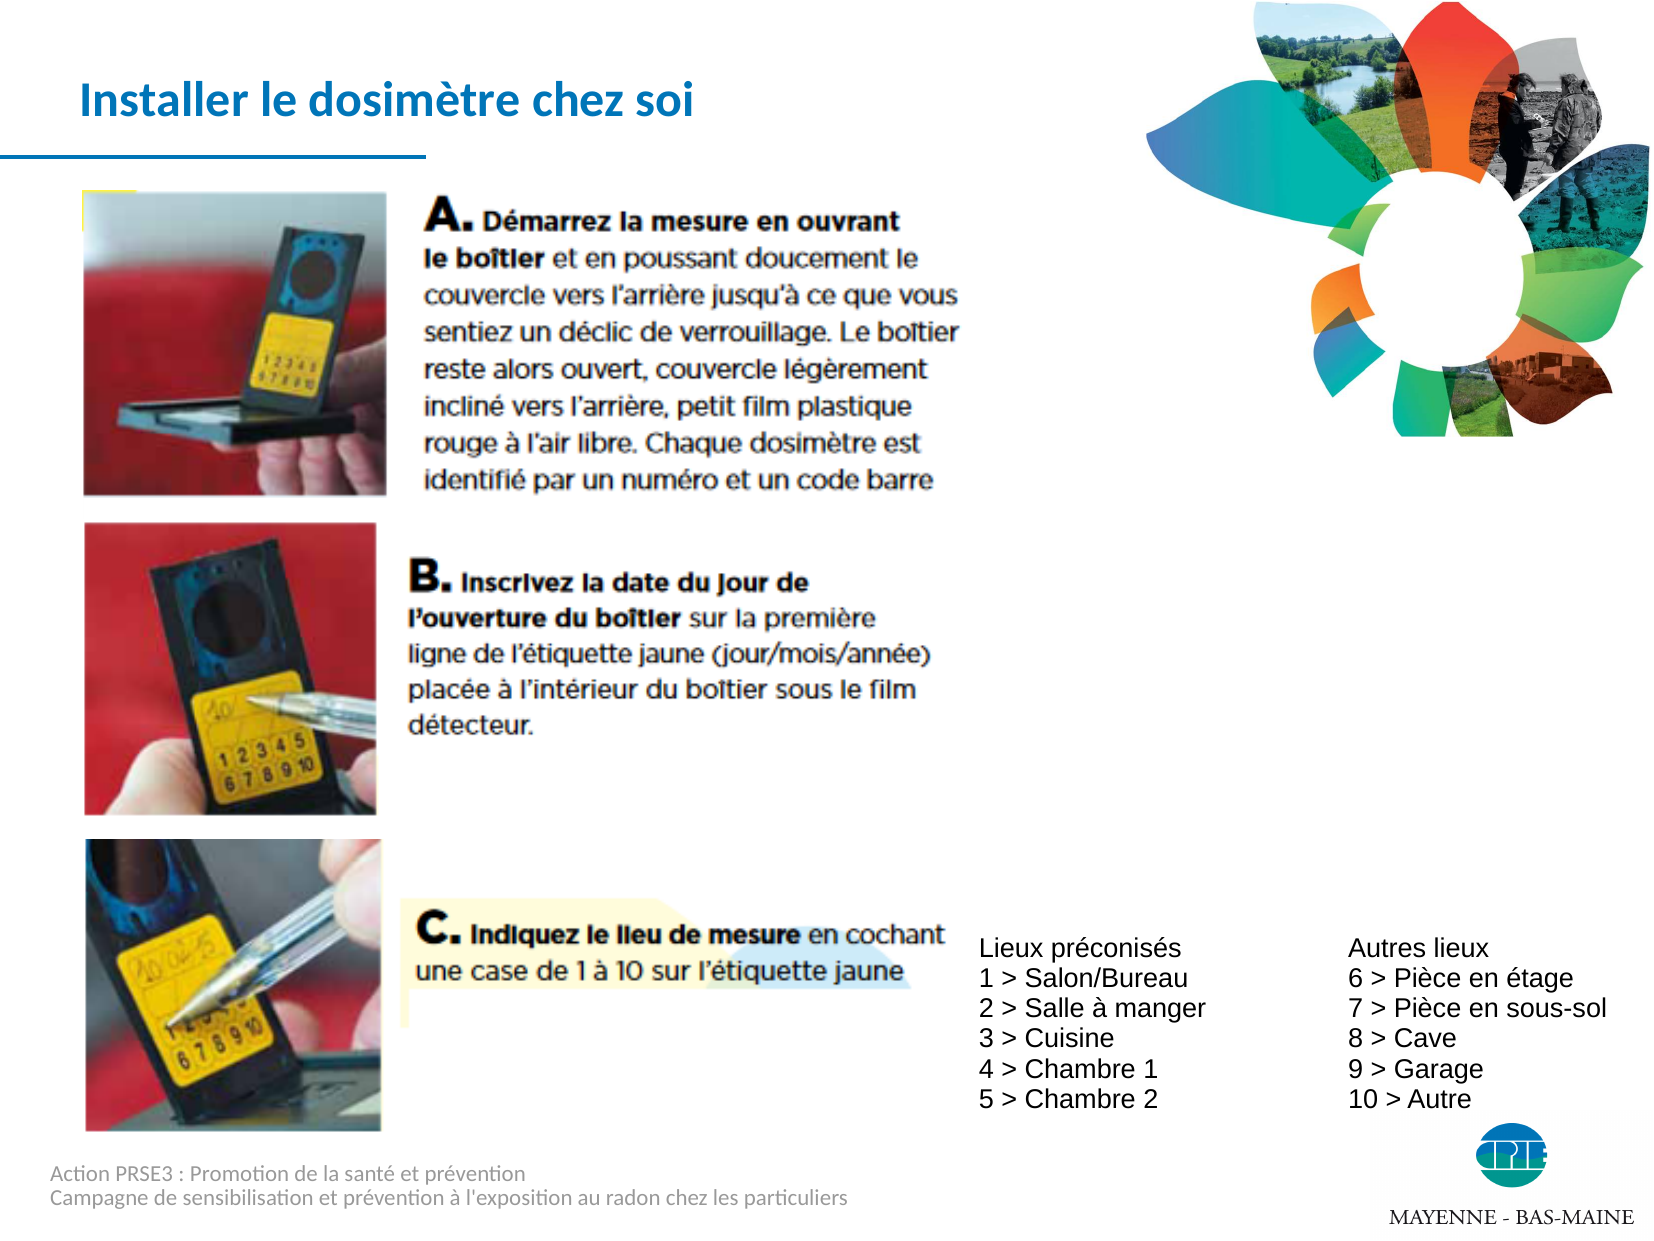

Installer le dosimètre chez soi
Lieux préconisés 			Autres lieux
1 > Salon/Bureau			6 > Pièce en étage
2 > Salle à manger		7 > Pièce en sous-sol
3 > Cuisine				8 > Cave
4 > Chambre 1			9 > Garage
5 > Chambre 2 			10 > Autre
Action PRSE3 : Promotion de la santé et prévention
Campagne de sensibilisation et prévention à l'exposition au radon chez les particuliers